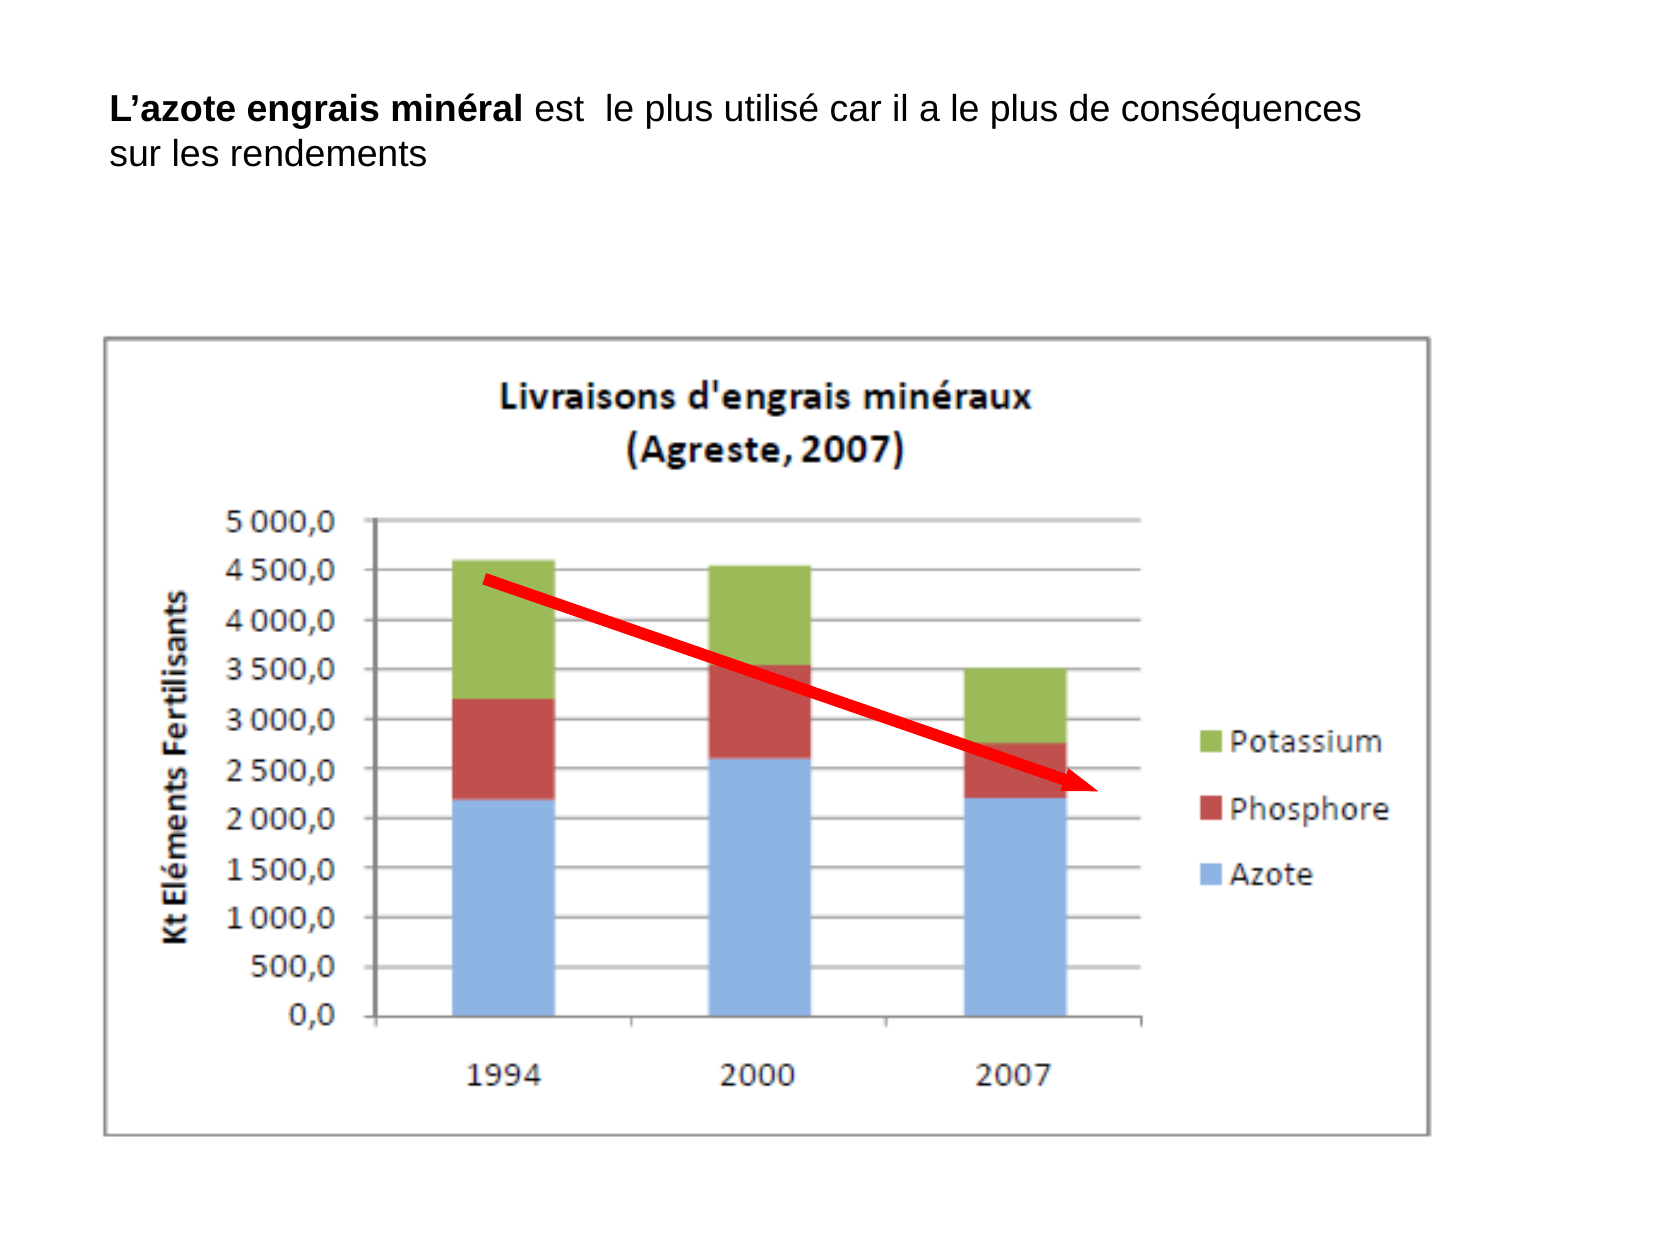

#
L’azote engrais minéral est le plus utilisé car il a le plus de conséquences sur les rendements